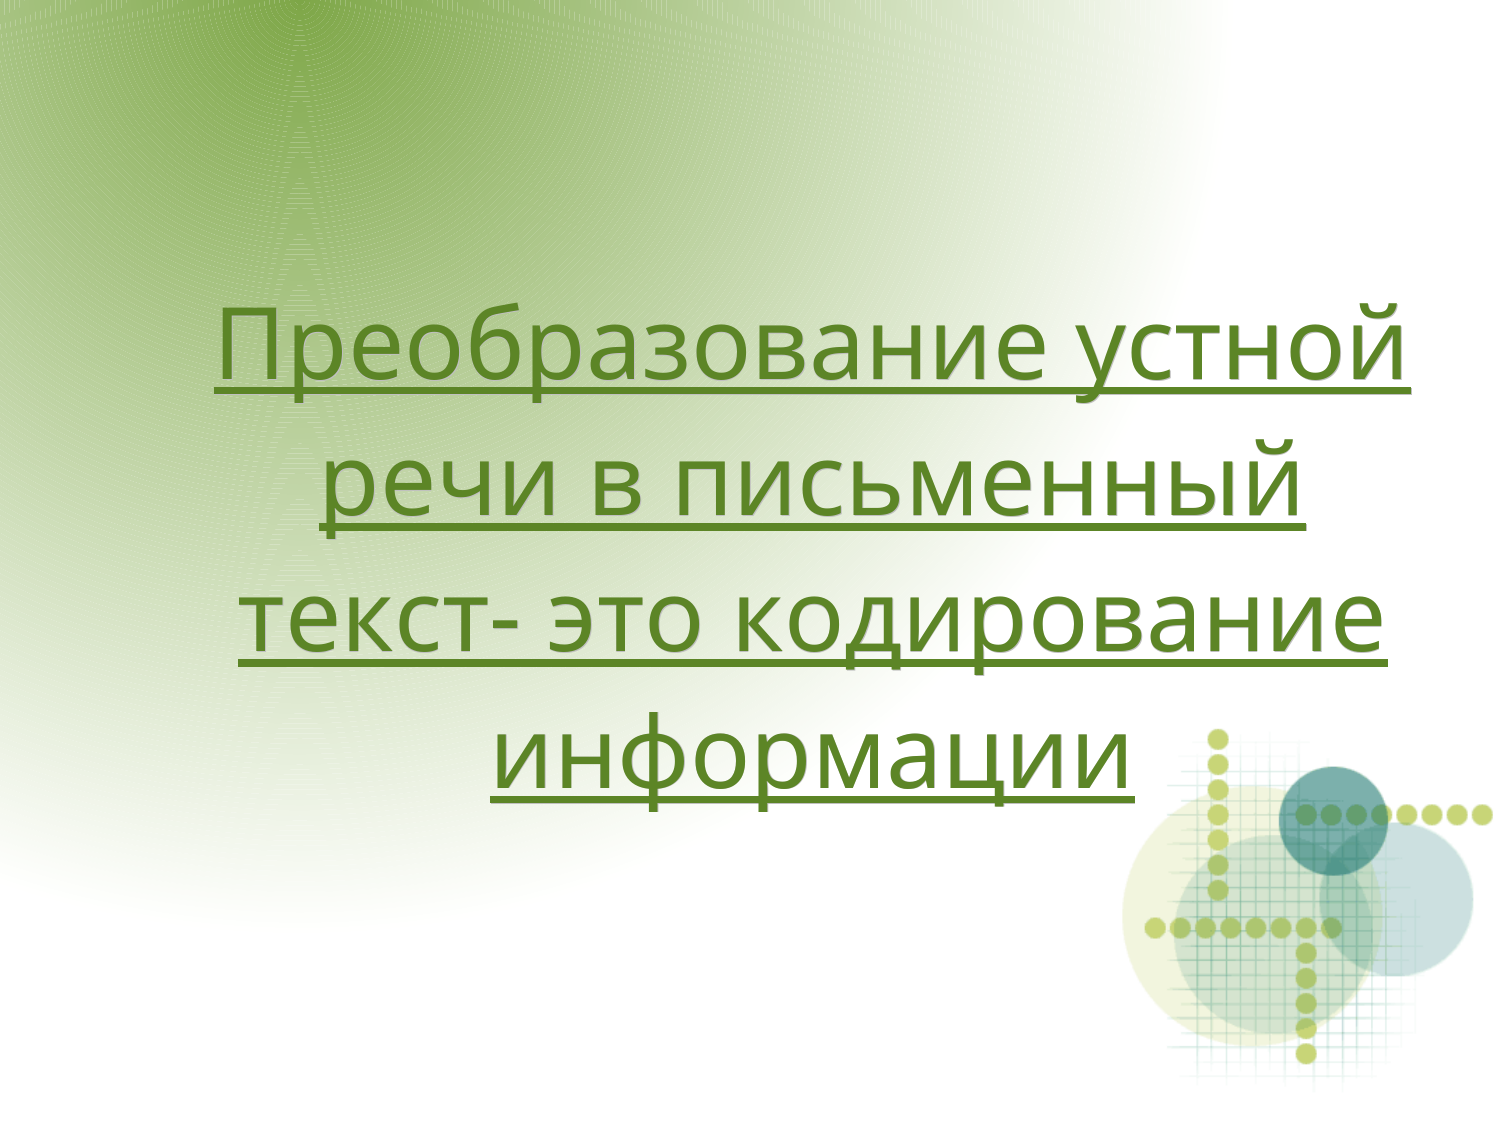

# Преобразование устной речи в письменный текст- это кодирование информации